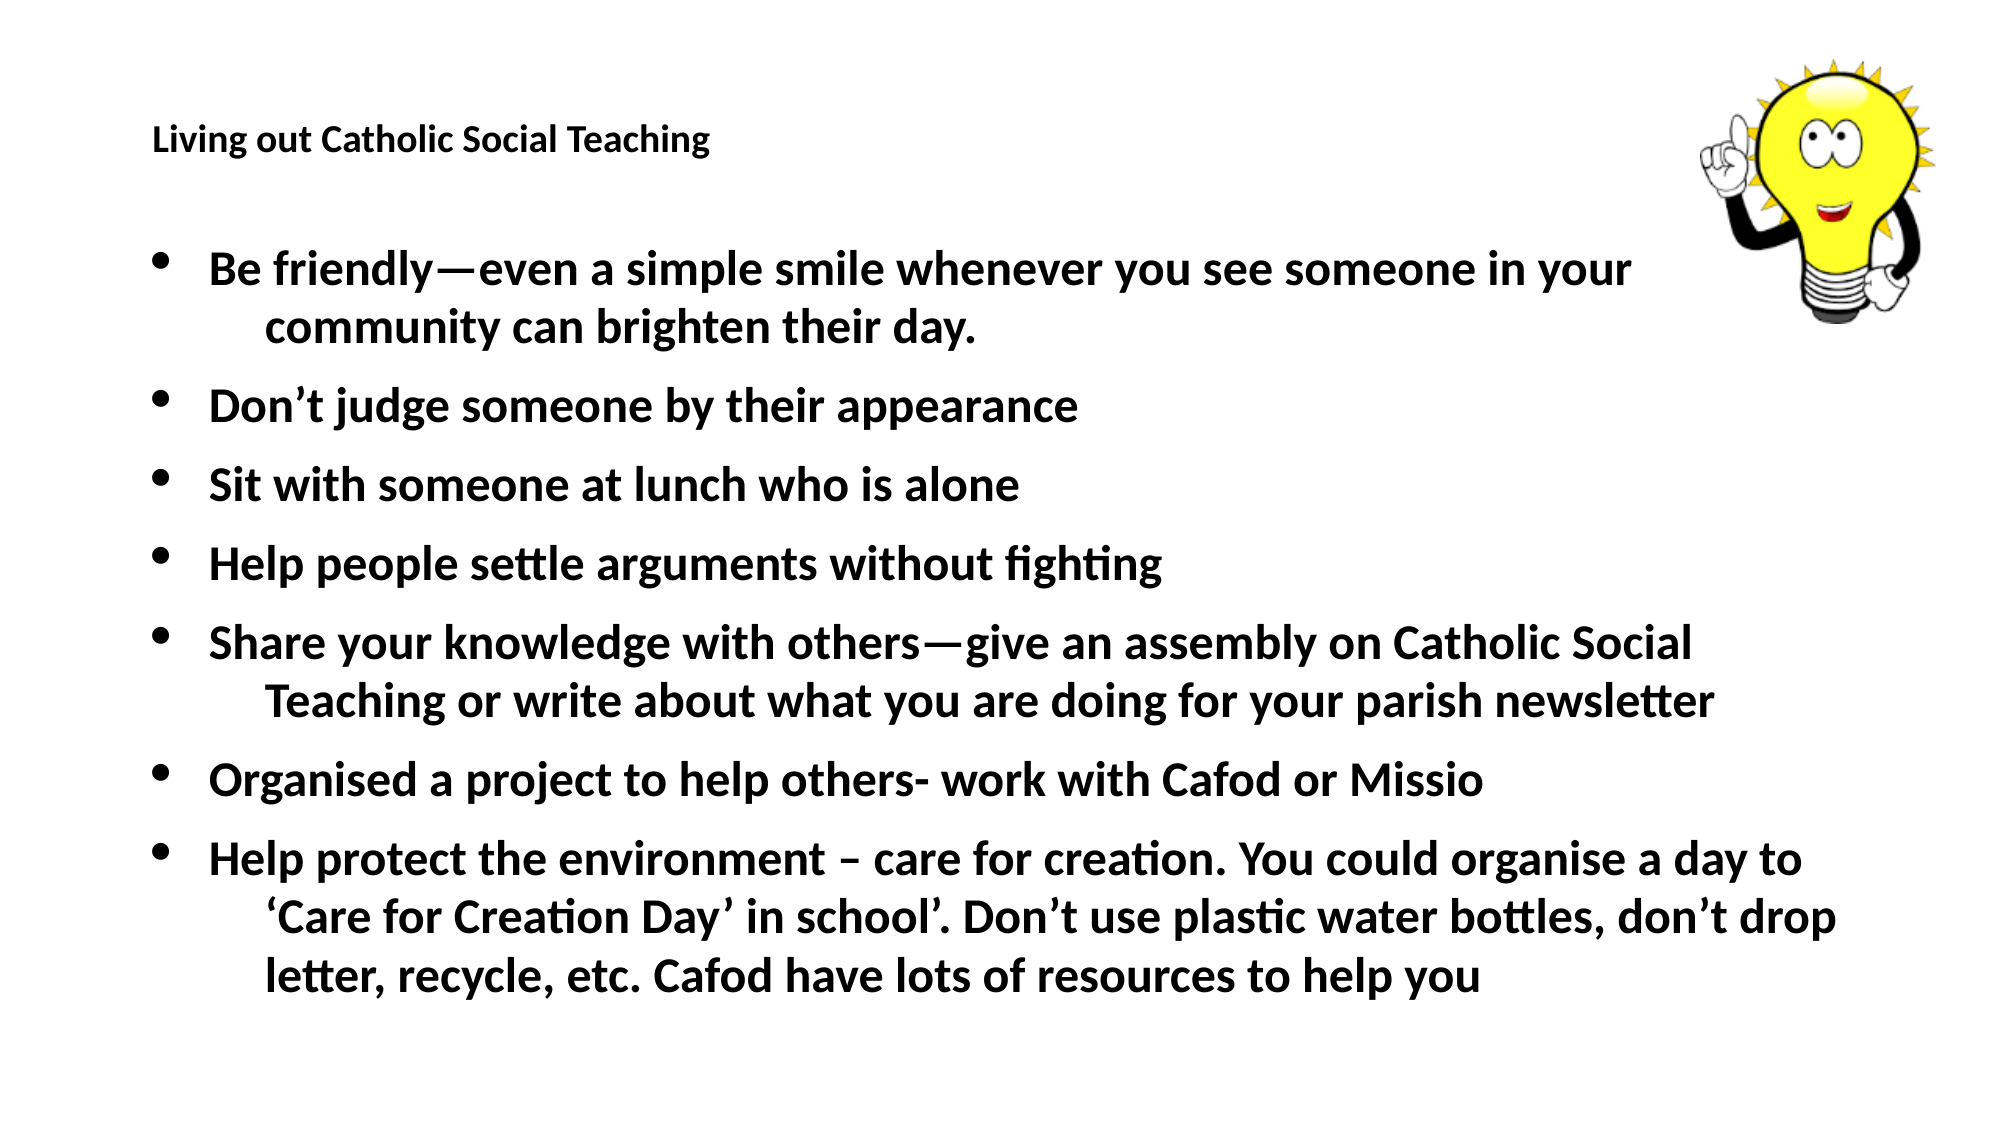

# Living out Catholic Social Teaching
Be friendly—even a simple smile whenever you see someone in your community can brighten their day.
Don’t judge someone by their appearance
Sit with someone at lunch who is alone
Help people settle arguments without fighting
Share your knowledge with others—give an assembly on Catholic Social Teaching or write about what you are doing for your parish newsletter
Organised a project to help others- work with Cafod or Missio
Help protect the environment – care for creation. You could organise a day to ‘Care for Creation Day’ in school’. Don’t use plastic water bottles, don’t drop letter, recycle, etc. Cafod have lots of resources to help you